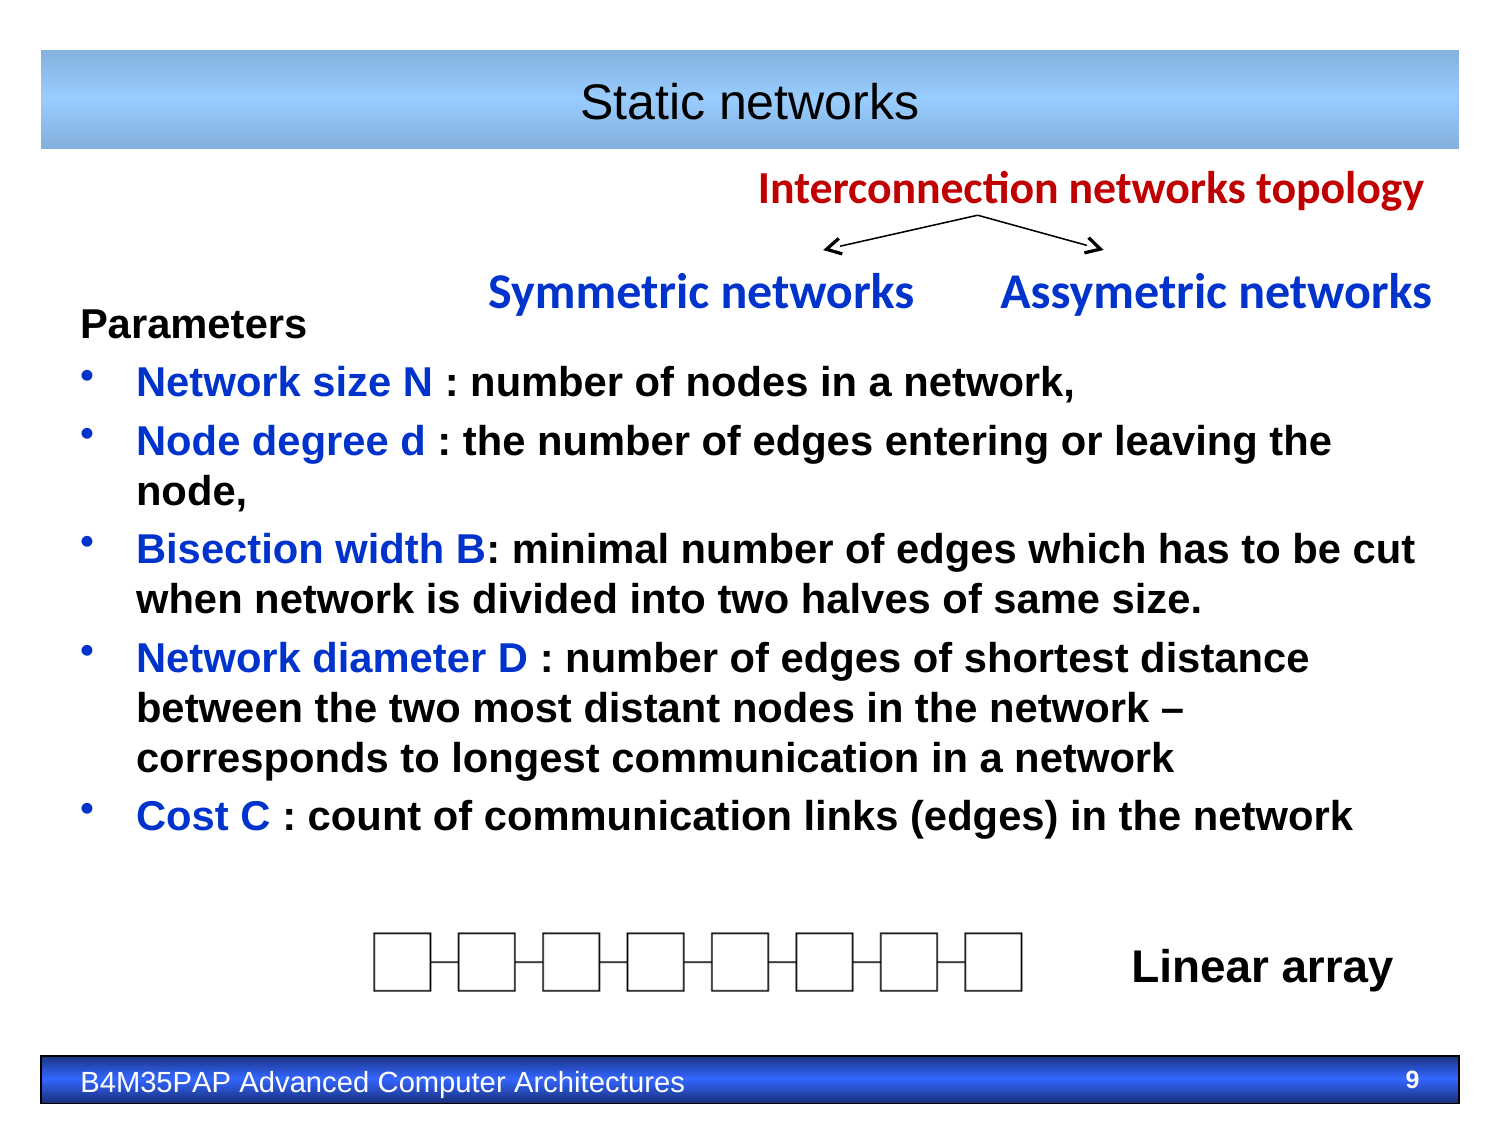

# Static networks
Interconnection networks topology
Parameters
Network size N : number of nodes in a network,
Node degree d : the number of edges entering or leaving the node,
Bisection width B: minimal number of edges which has to be cut when network is divided into two halves of same size.
Network diameter D : number of edges of shortest distance between the two most distant nodes in the network – corresponds to longest communication in a network
Cost C : count of communication links (edges) in the network
Symmetric networks
Assymetric networks
 Linear array